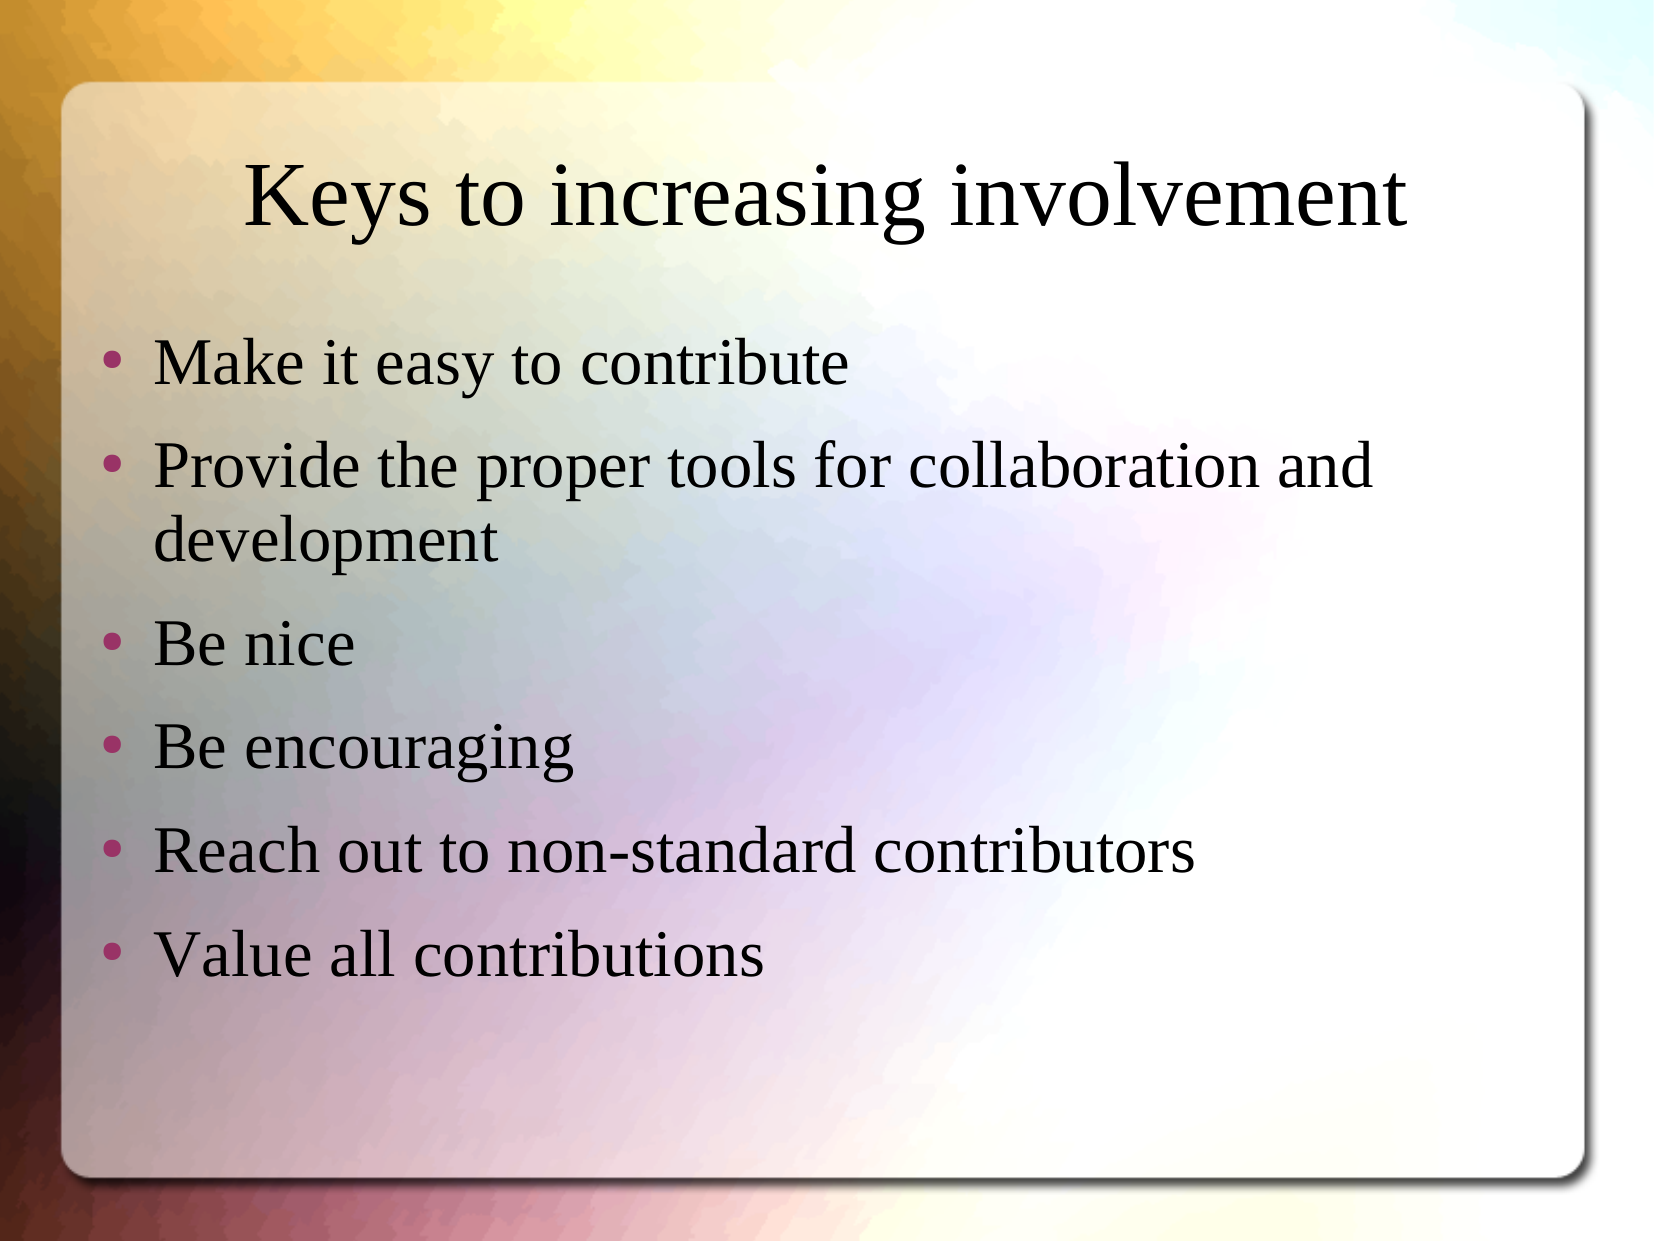

# Keys to increasing involvement
Make it easy to contribute
Provide the proper tools for collaboration and development
Be nice
Be encouraging
Reach out to non-standard contributors
Value all contributions